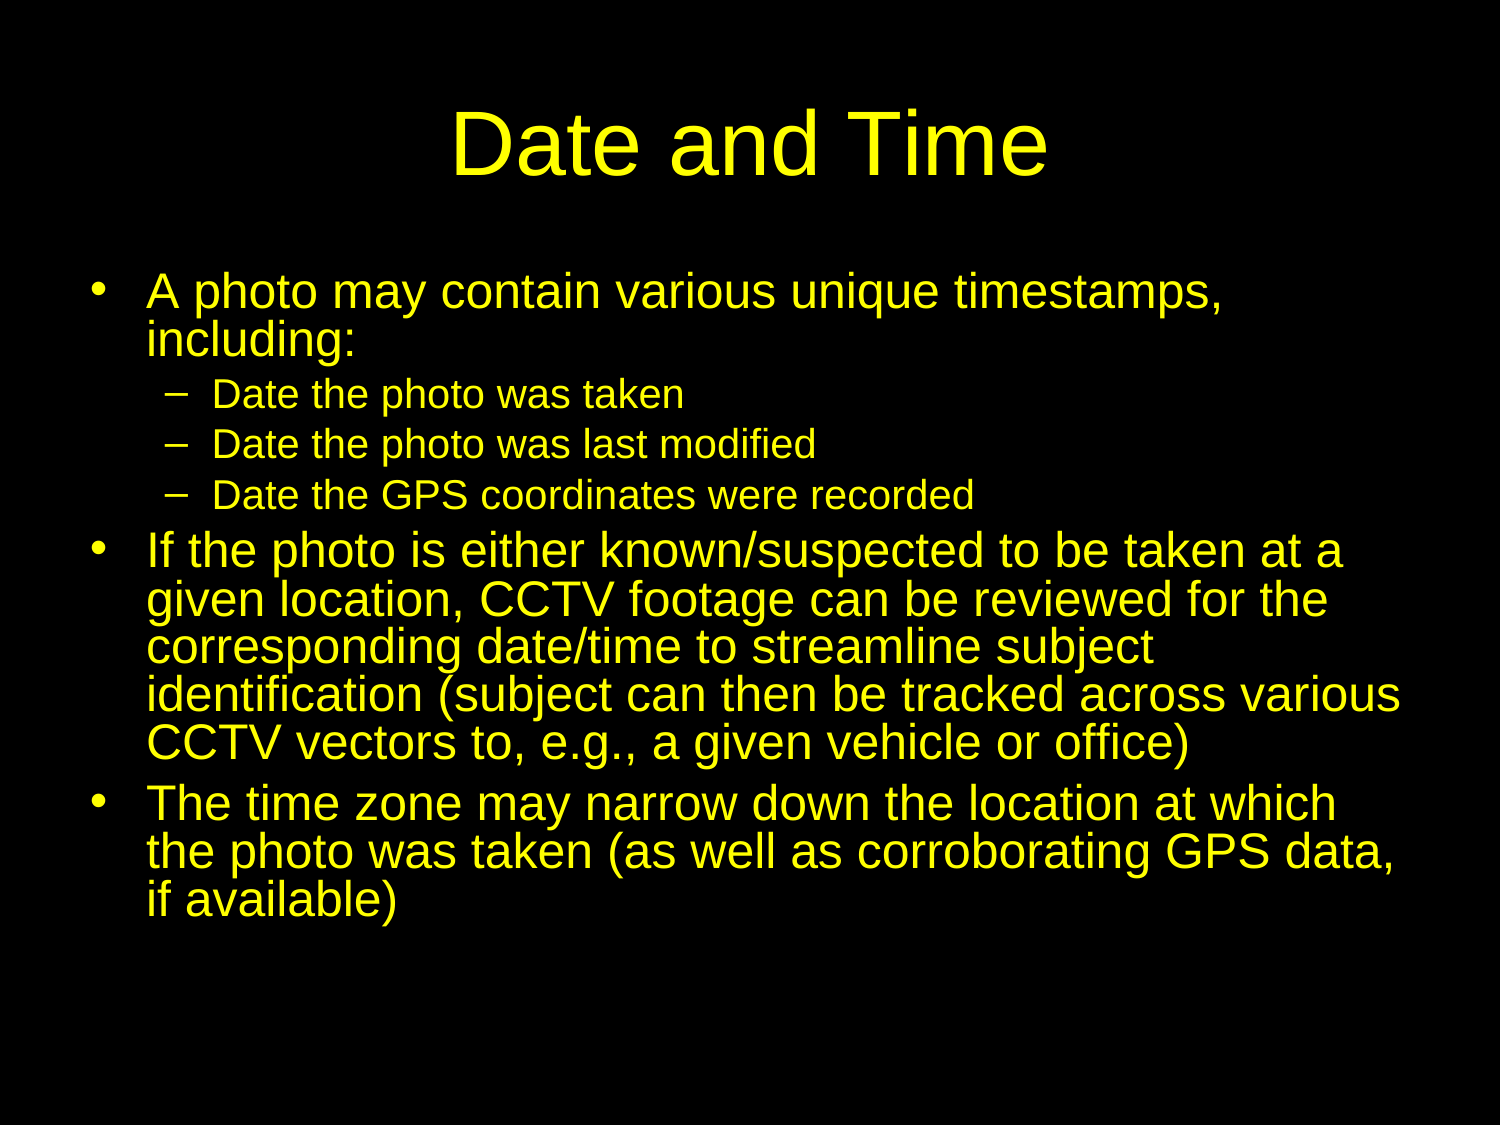

# Date and Time
A photo may contain various unique timestamps, including:
Date the photo was taken
Date the photo was last modified
Date the GPS coordinates were recorded
If the photo is either known/suspected to be taken at a given location, CCTV footage can be reviewed for the corresponding date/time to streamline subject identification (subject can then be tracked across various CCTV vectors to, e.g., a given vehicle or office)
The time zone may narrow down the location at which the photo was taken (as well as corroborating GPS data, if available)